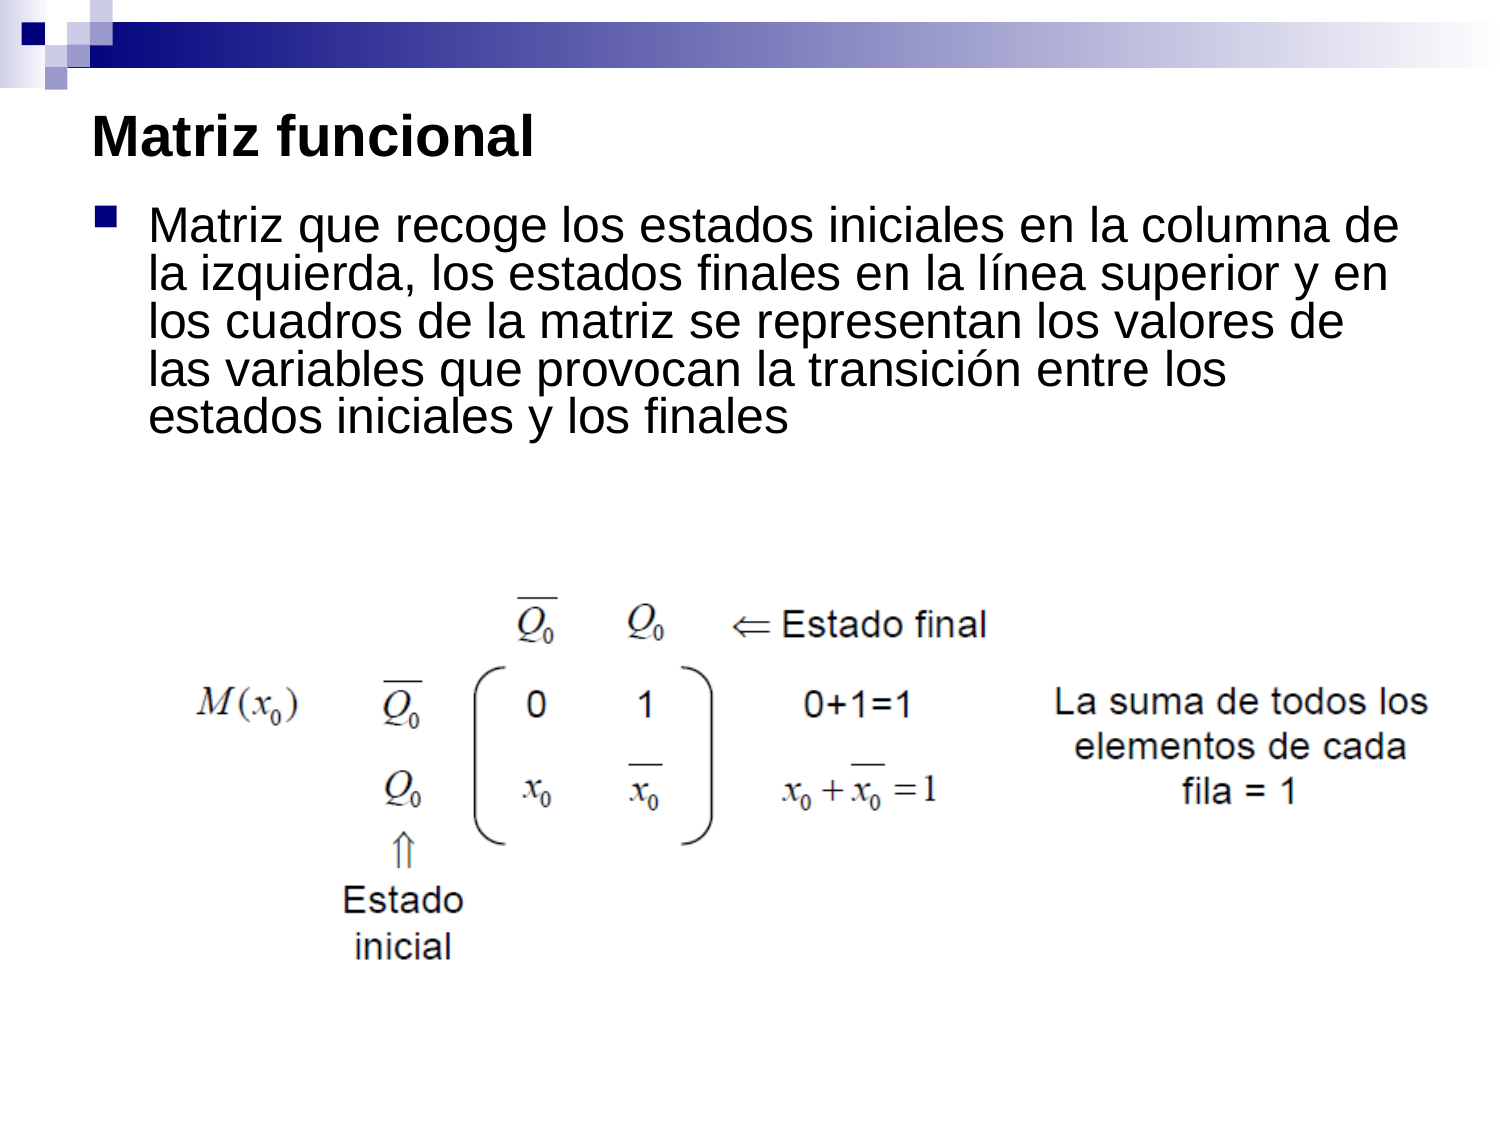

# Matriz funcional
Matriz que recoge los estados iniciales en la columna de la izquierda, los estados finales en la línea superior y en los cuadros de la matriz se representan los valores de las variables que provocan la transición entre los estados iniciales y los finales